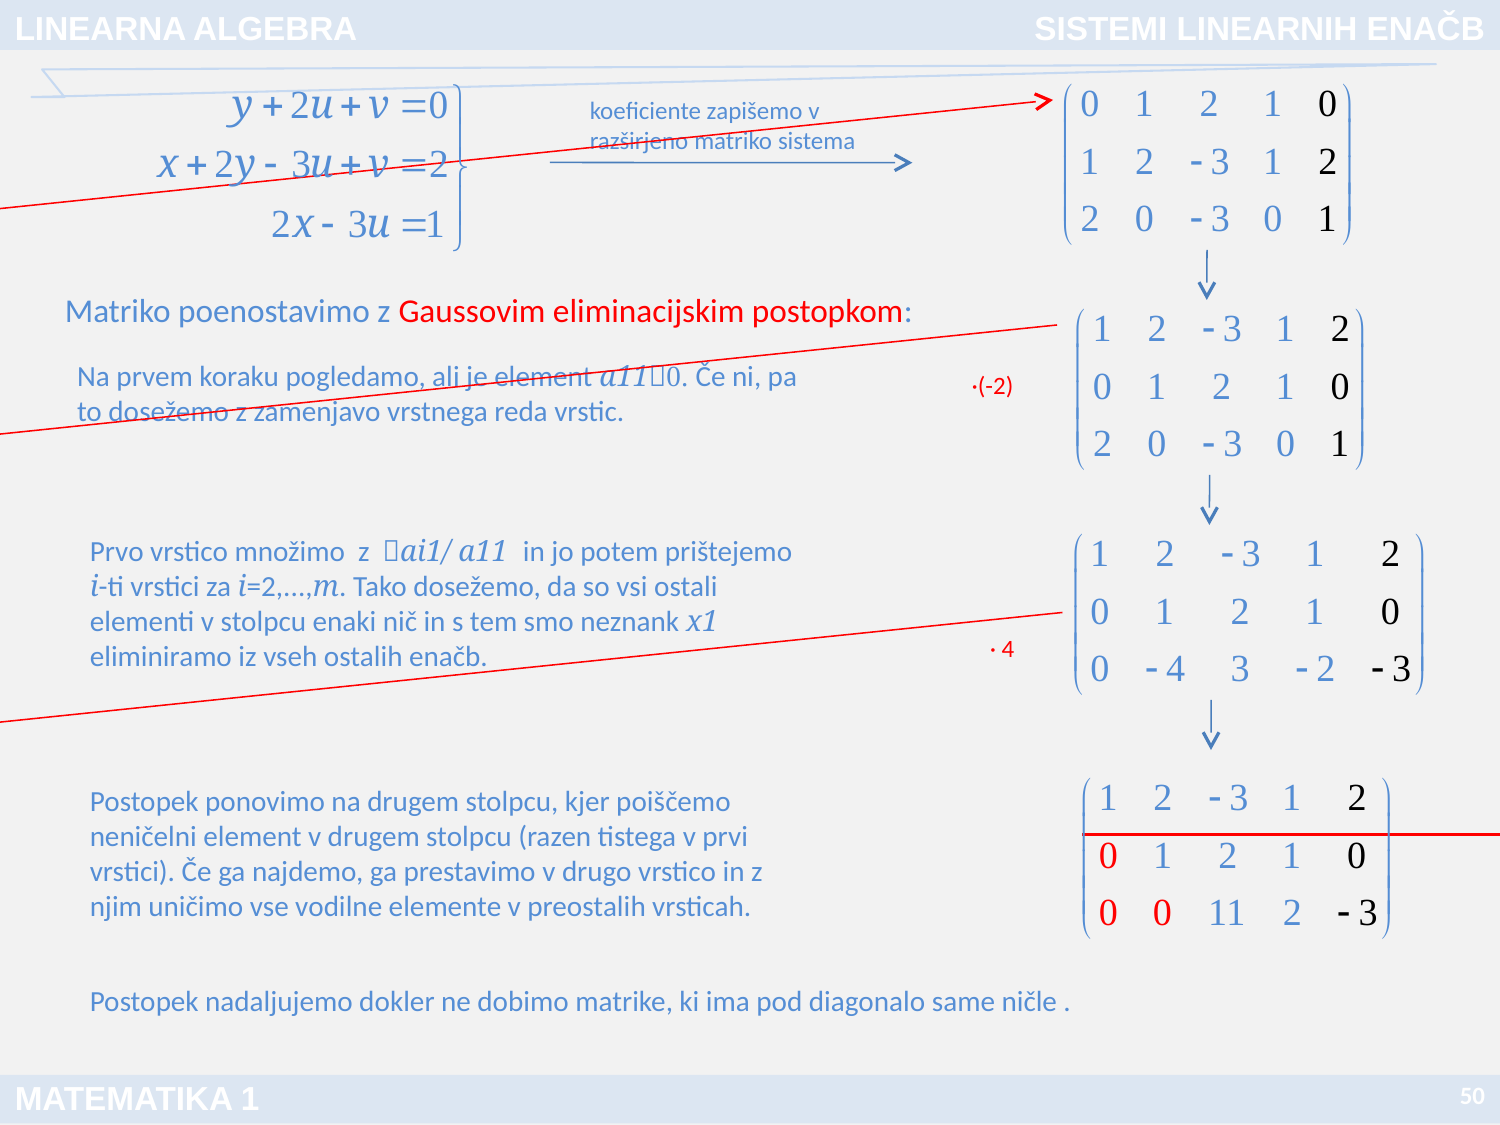

LINEARNA ALGEBRA
SISTEMI LINEARNIH ENAČB
koeficiente zapišemo v razširjeno matriko sistema
Matriko poenostavimo z Gaussovim eliminacijskim postopkom:
·(-2)
Na prvem koraku pogledamo, ali je element a110. Če ni, pa to dosežemo z zamenjavo vrstnega reda vrstic.
Prvo vrstico množimo z ai1/ a11 in jo potem prištejemo i-ti vrstici za i=2,...,m. Tako dosežemo, da so vsi ostali elementi v stolpcu enaki nič in s tem smo neznank x1 eliminiramo iz vseh ostalih enačb.
· 4
Postopek ponovimo na drugem stolpcu, kjer poiščemo neničelni element v drugem stolpcu (razen tistega v prvi vrstici). Če ga najdemo, ga prestavimo v drugo vrstico in z njim uničimo vse vodilne elemente v preostalih vrsticah.
Postopek nadaljujemo dokler ne dobimo matrike, ki ima pod diagonalo same ničle .
MATEMATIKA 1